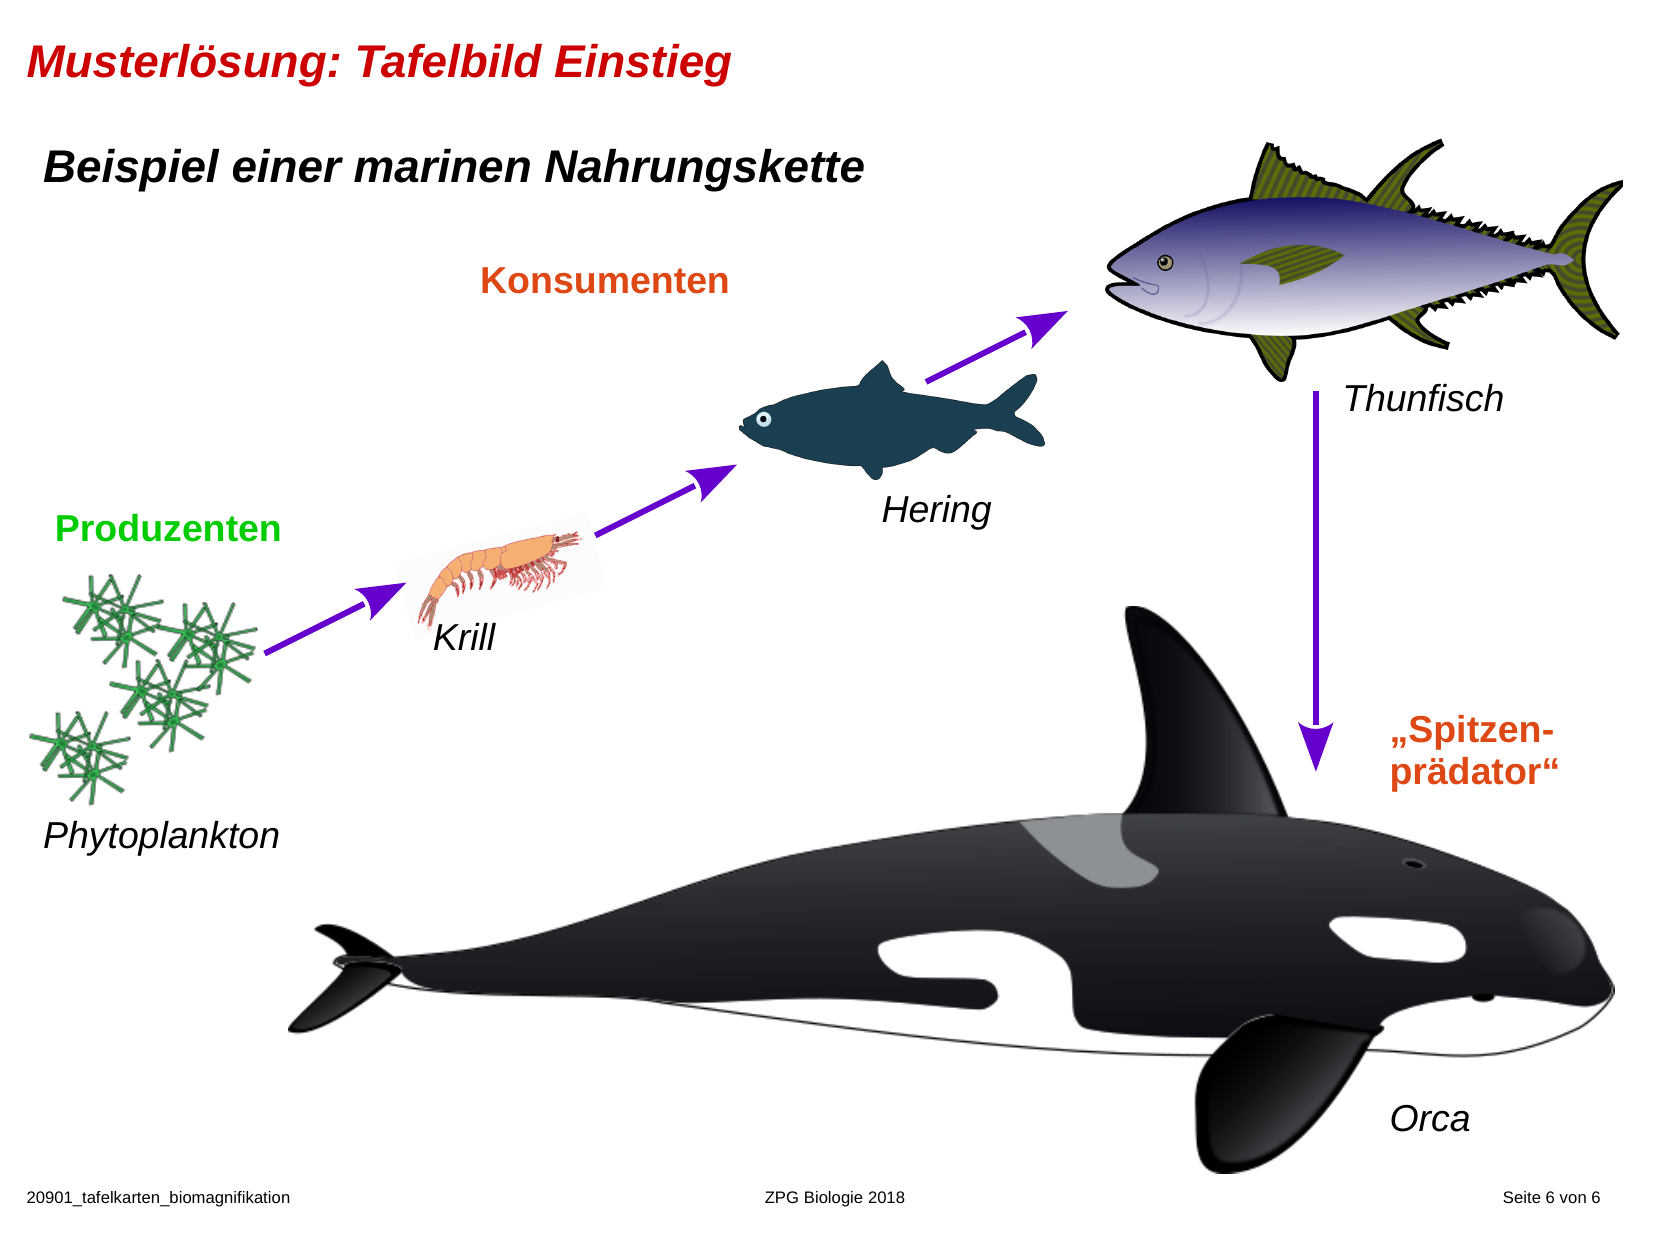

Musterlösung: Tafelbild Einstieg
Beispiel einer marinen Nahrungskette
Konsumenten
Thunfisch
Hering
Produzenten
Krill
„Spitzen-prädator“
Phytoplankton
Orca
20901_tafelkarten_biomagnifikation							ZPG Biologie 2018									Seite 6 von 6